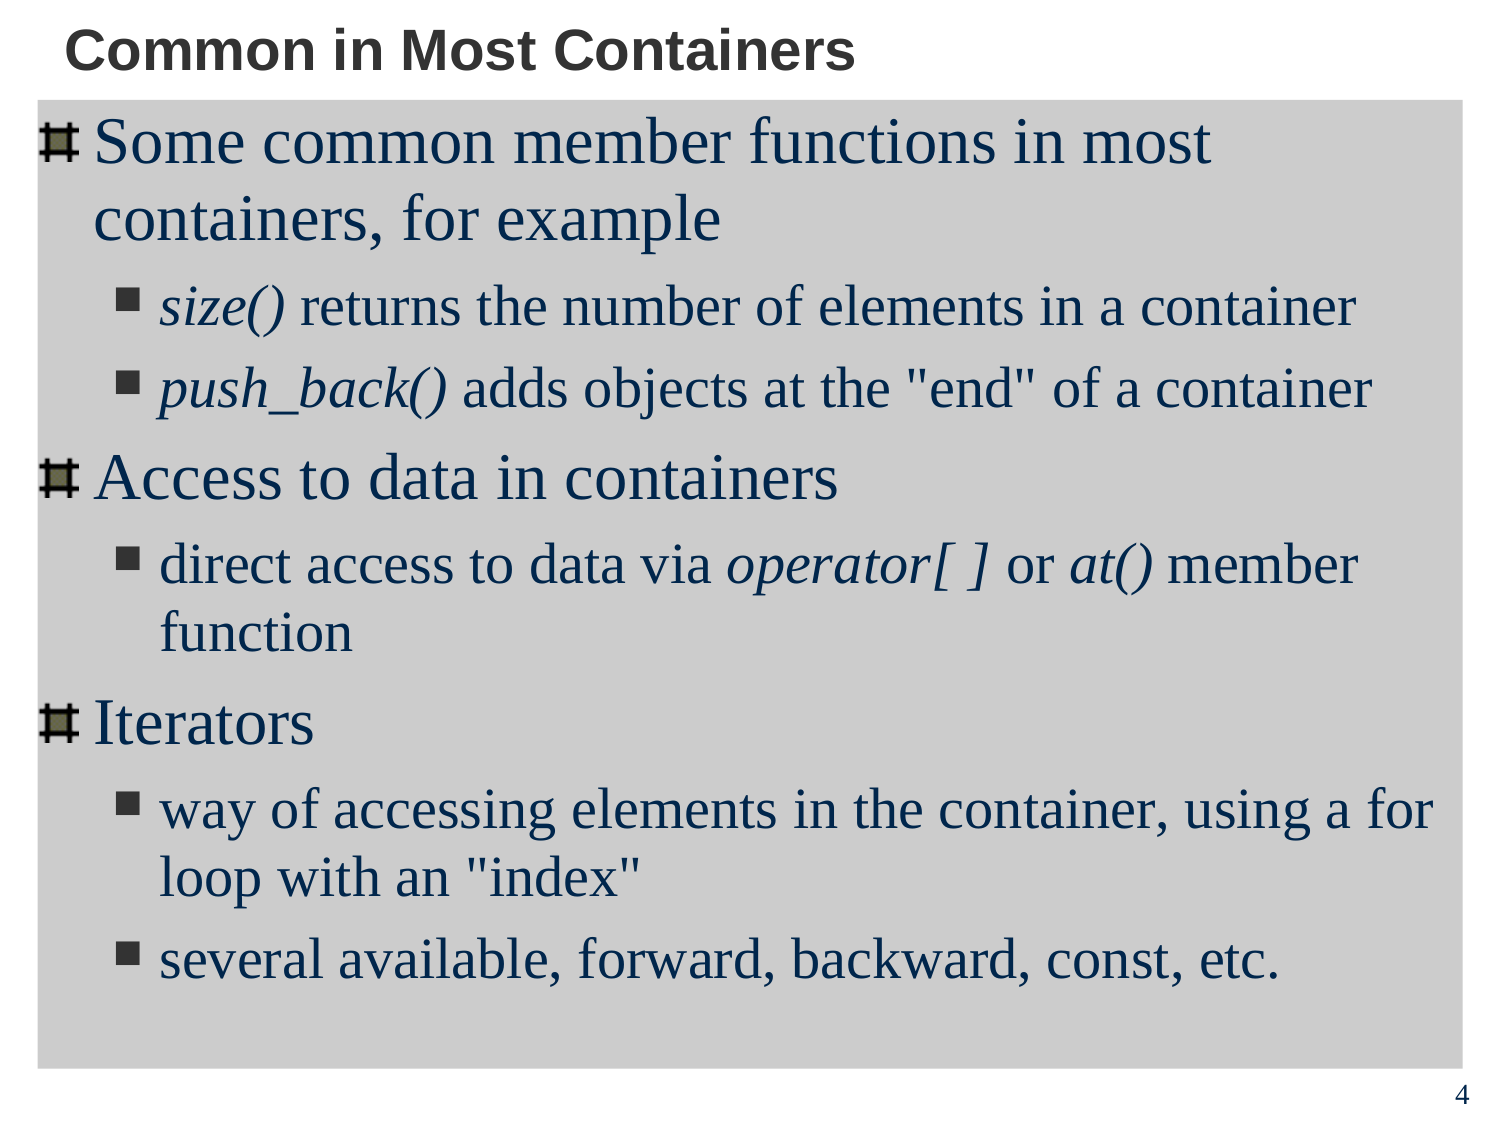

# Common in Most Containers
Some common member functions in most containers, for example
size() returns the number of elements in a container
push_back() adds objects at the "end" of a container
Access to data in containers
direct access to data via operator[ ] or at() member function
Iterators
way of accessing elements in the container, using a for loop with an "index"
several available, forward, backward, const, etc.